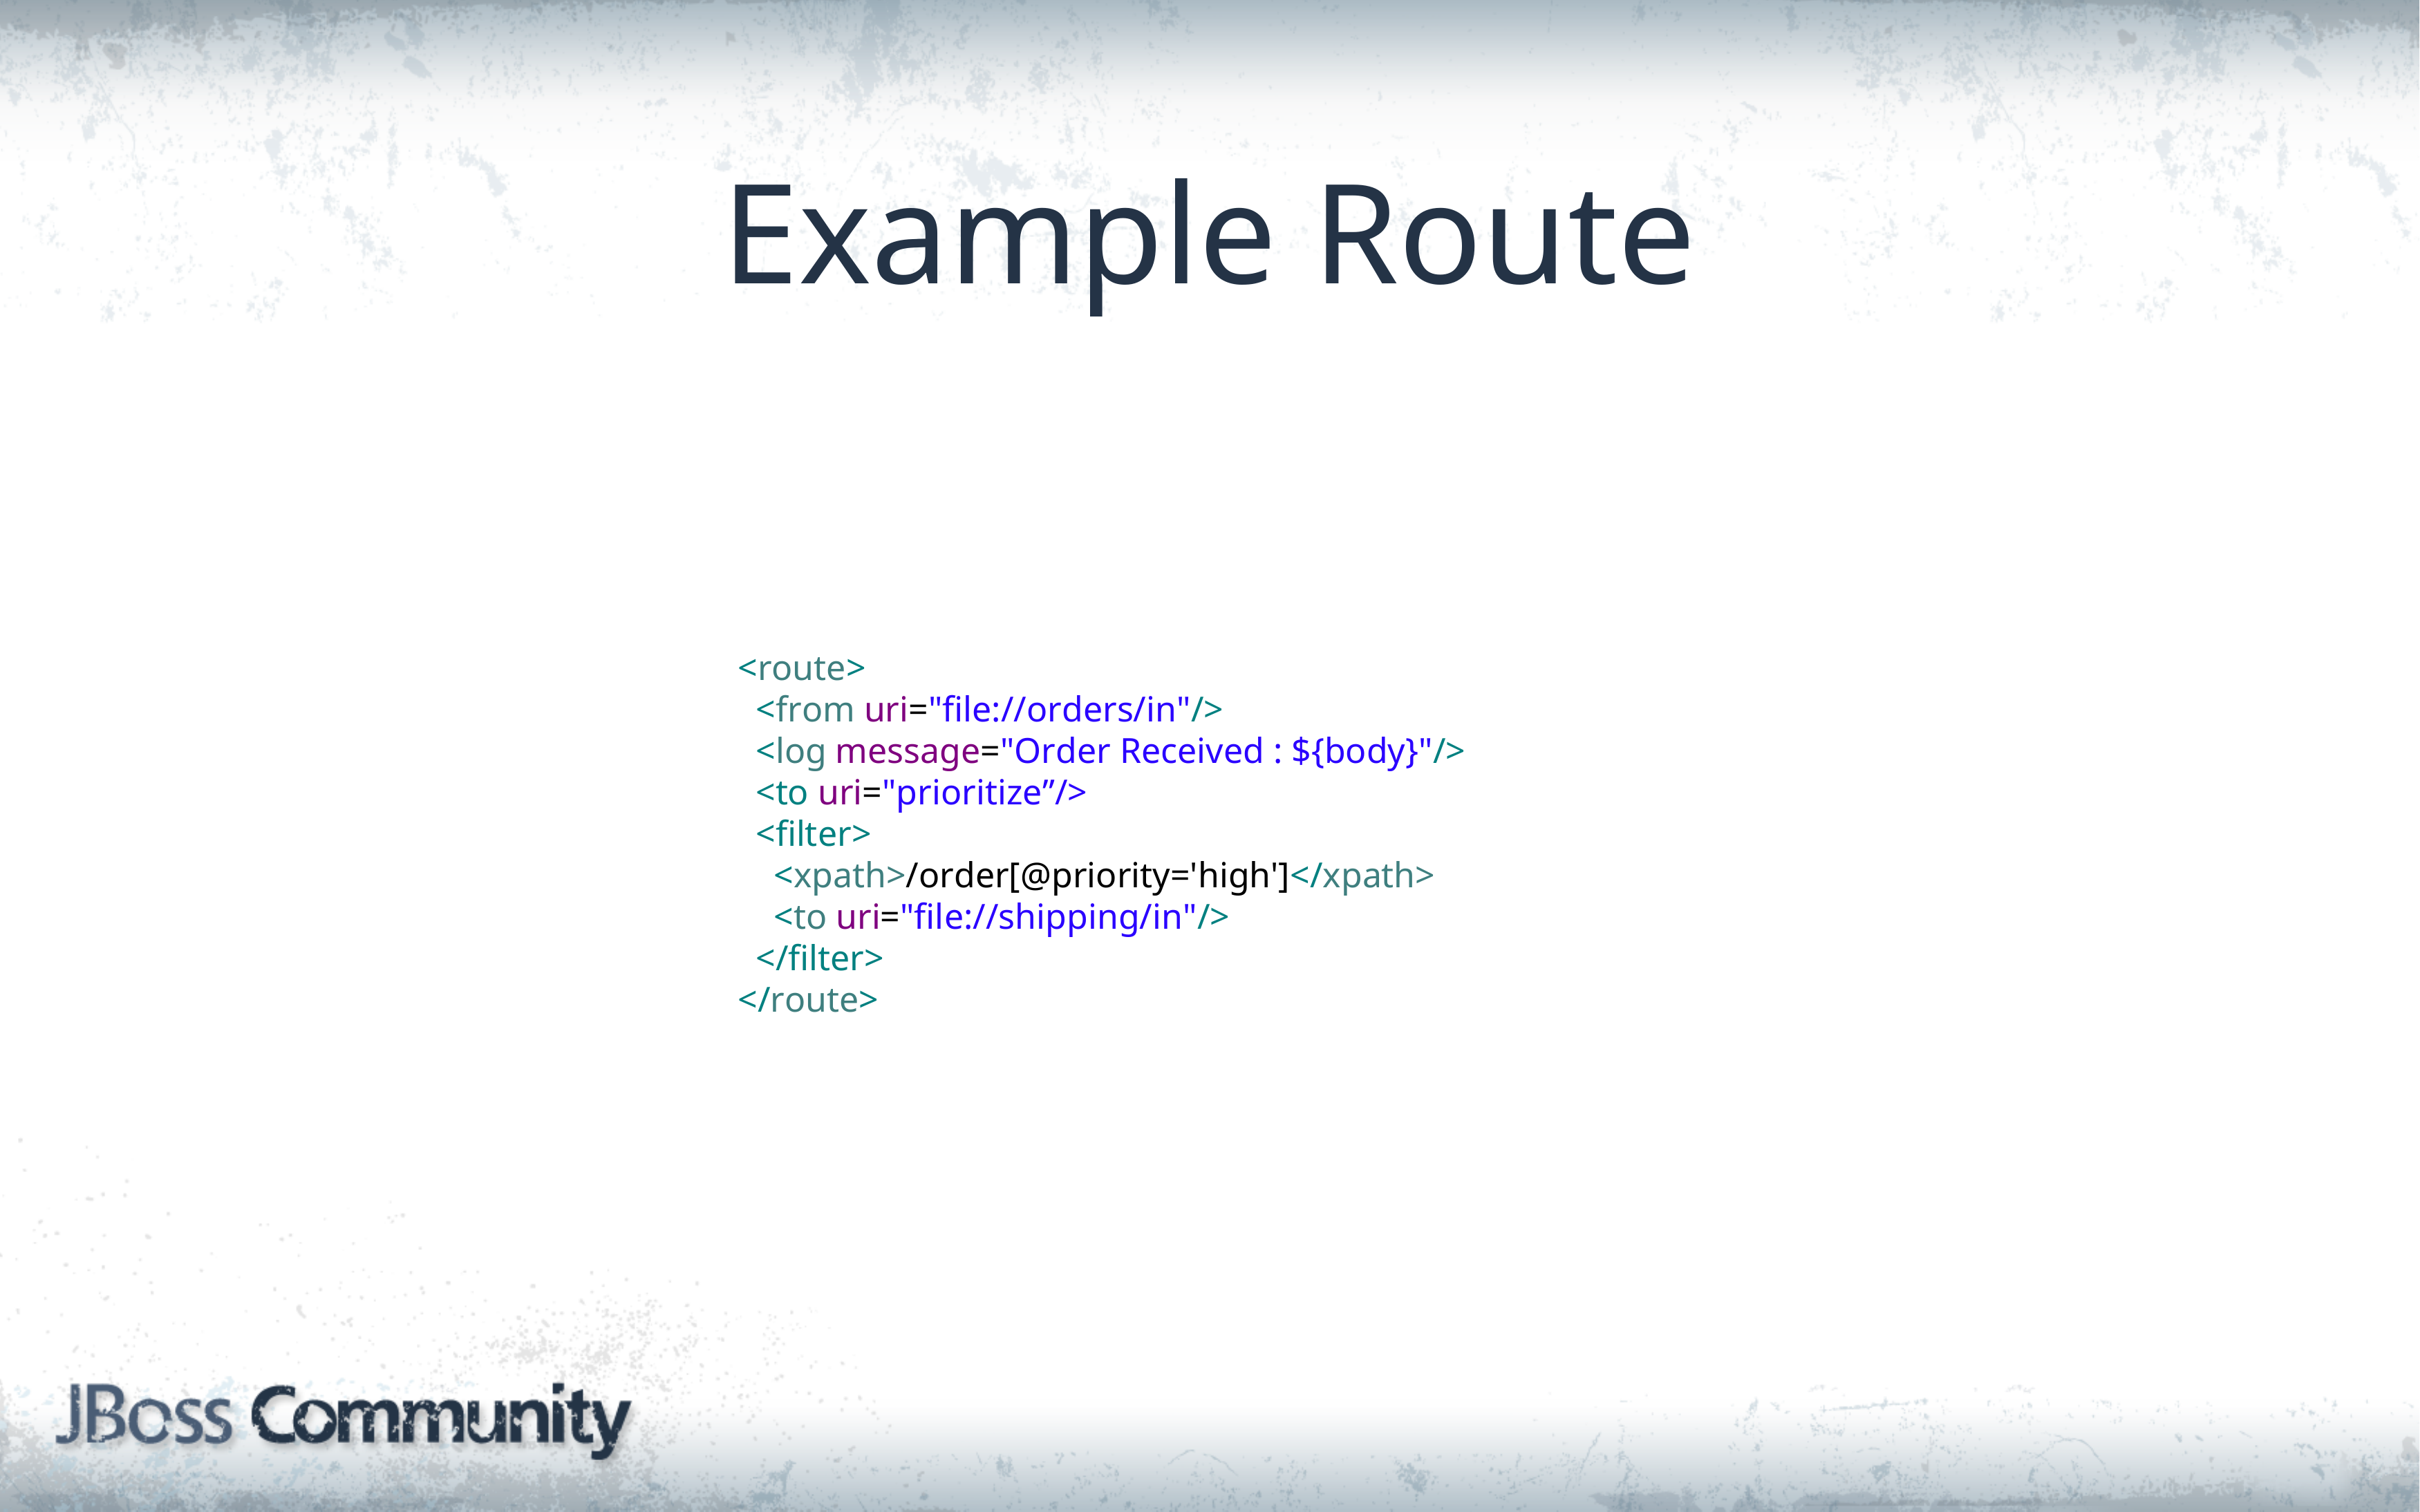

# Example Route
<route>
 <from uri="file://orders/in"/>
 <log message="Order Received : ${body}"/>
 <to uri="prioritize”/>
 <filter>
 <xpath>/order[@priority='high']</xpath>
 <to uri="file://shipping/in"/>
 </filter>
</route>